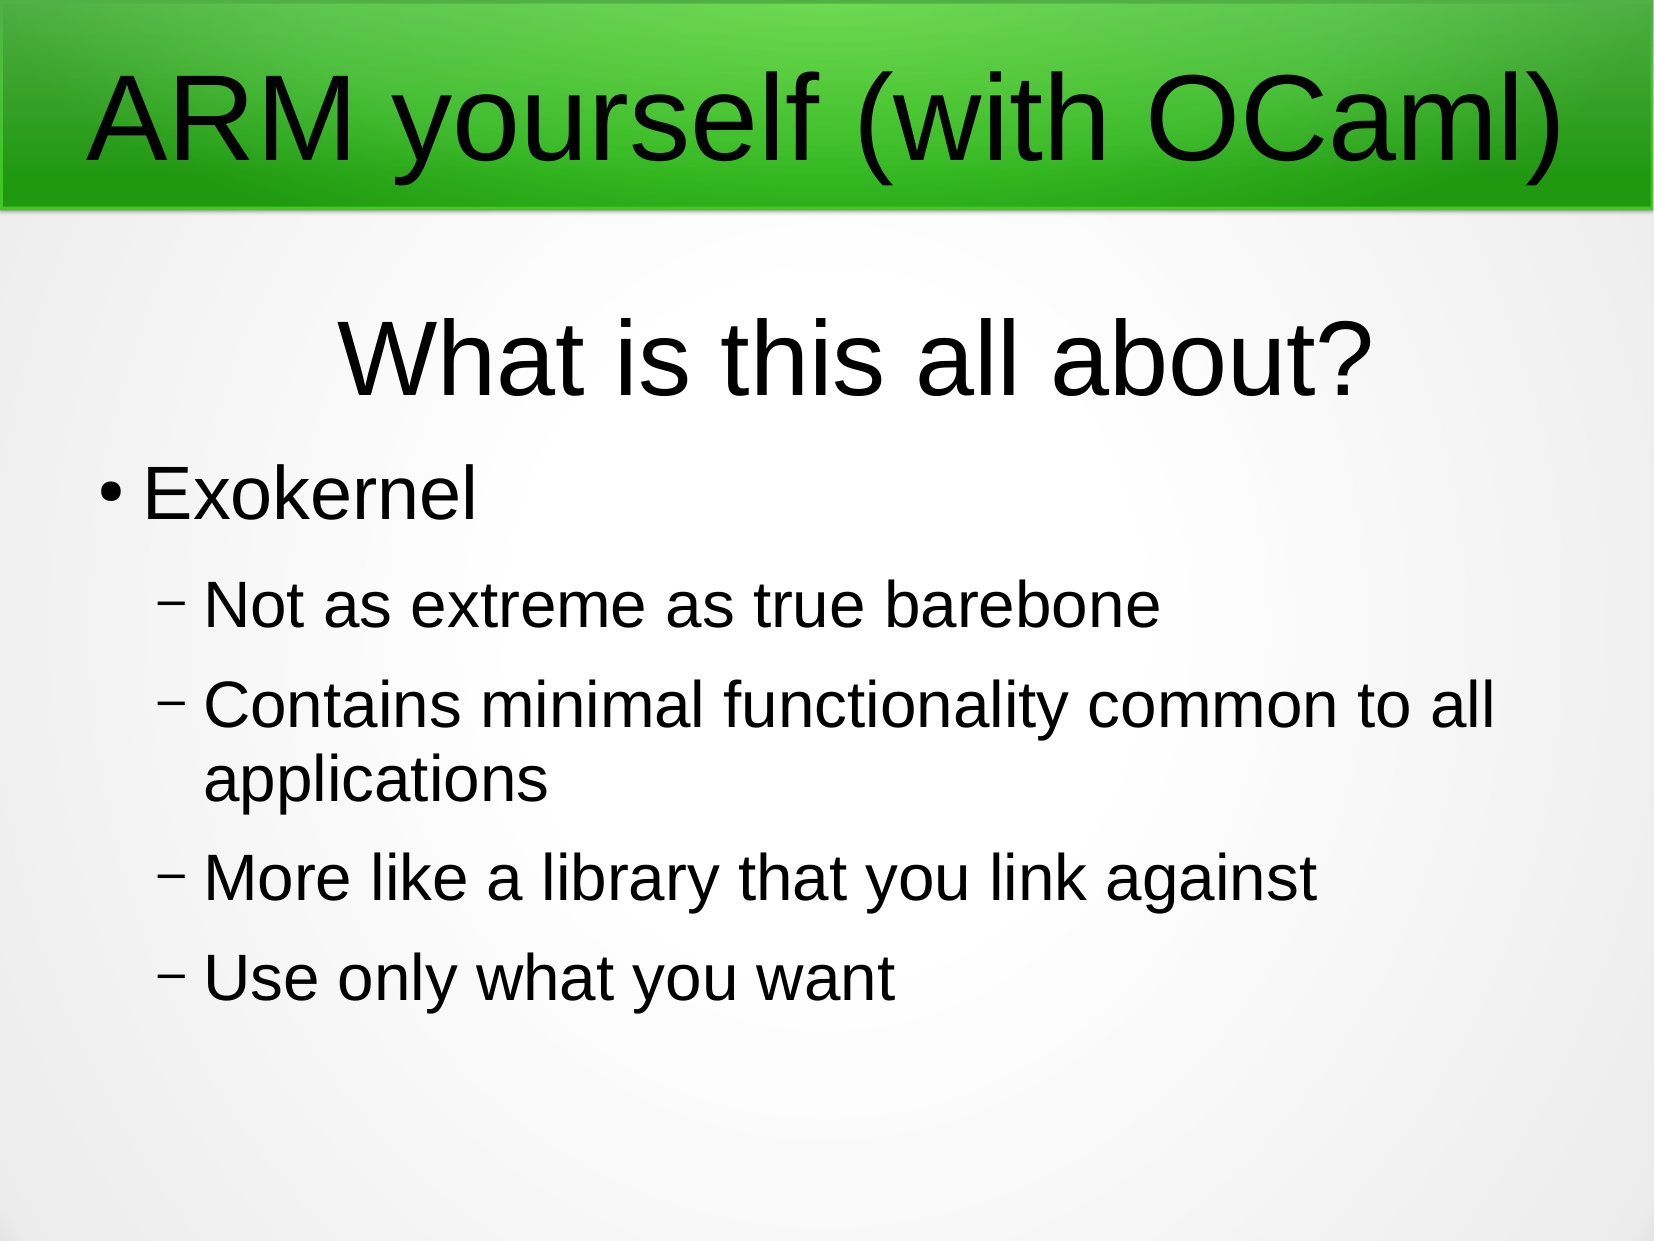

# ARM yourself (with OCaml)
What is this all about?
Exokernel
Not as extreme as true barebone
Contains minimal functionality common to all applications
More like a library that you link against
Use only what you want